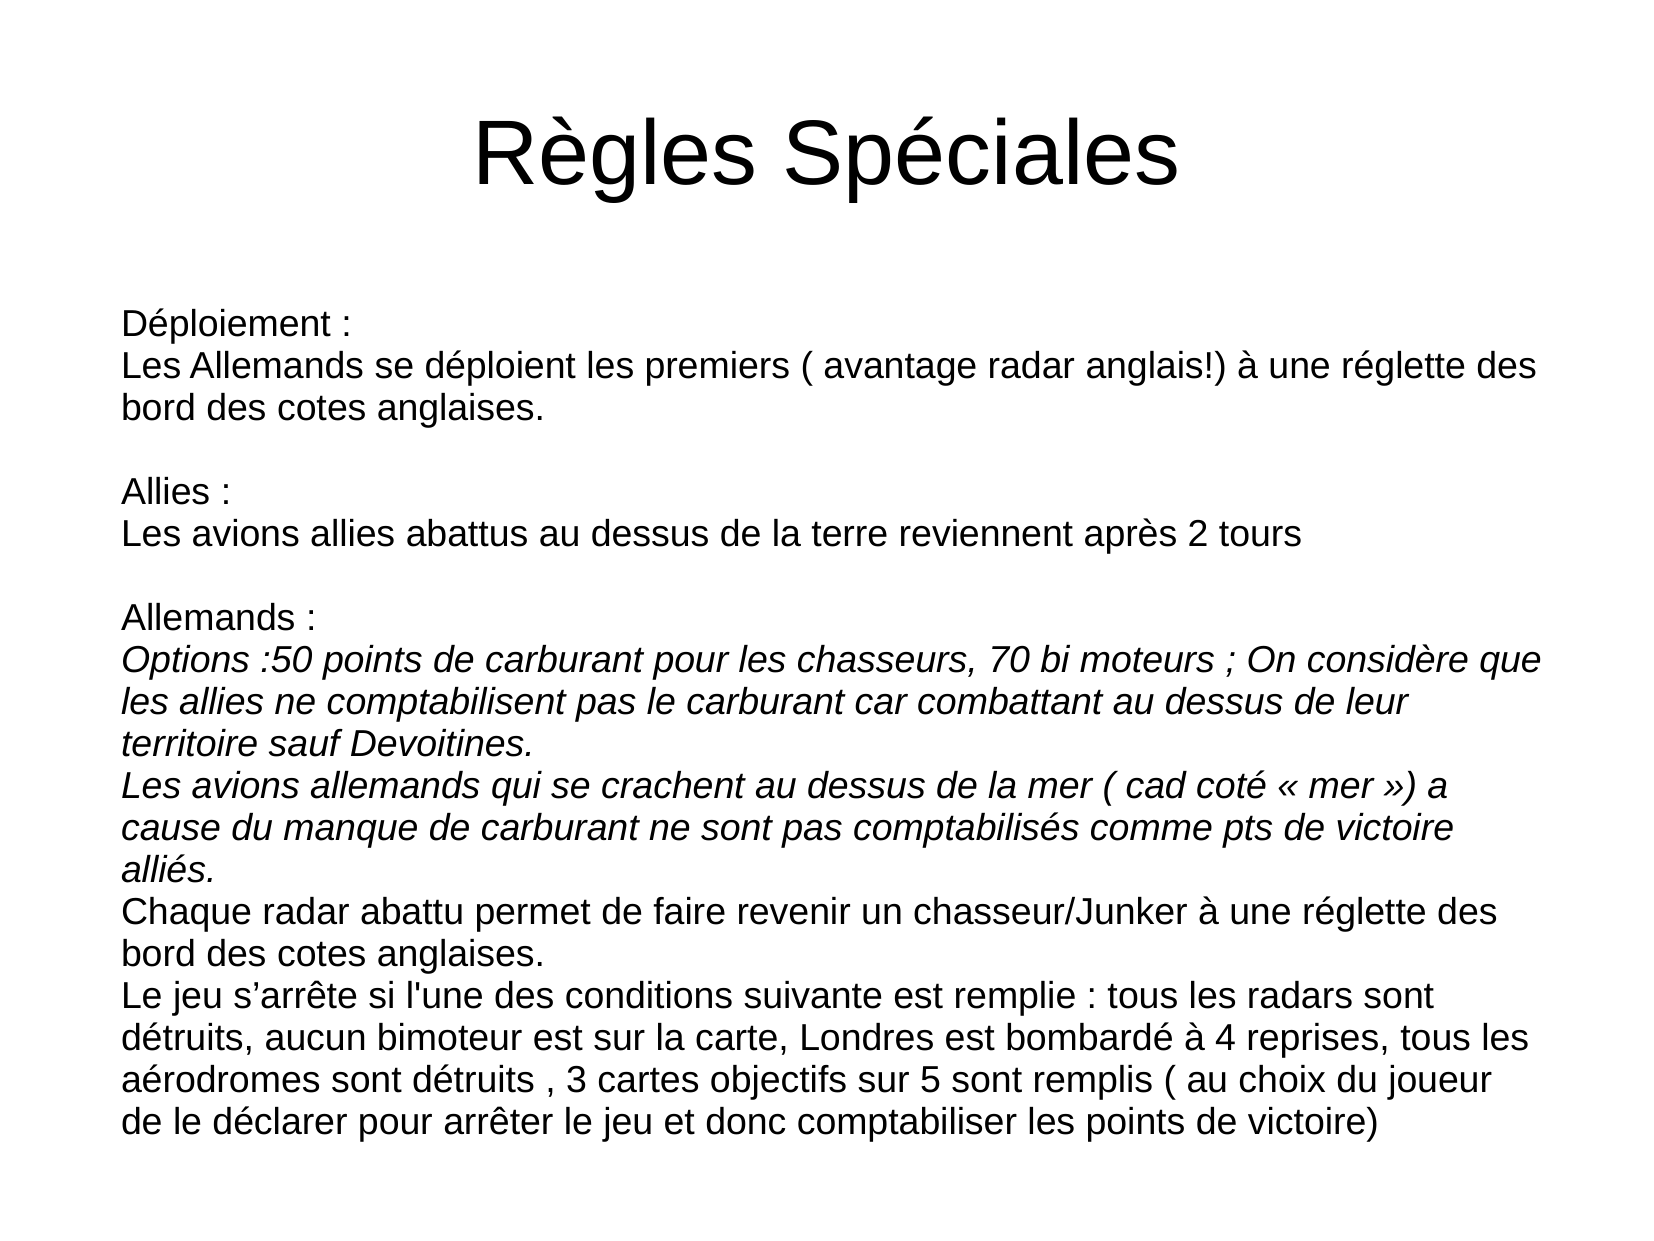

# Règles Spéciales
Déploiement :
Les Allemands se déploient les premiers ( avantage radar anglais!) à une réglette des bord des cotes anglaises.
Allies :
Les avions allies abattus au dessus de la terre reviennent après 2 tours
Allemands :
Options :50 points de carburant pour les chasseurs, 70 bi moteurs ; On considère que les allies ne comptabilisent pas le carburant car combattant au dessus de leur territoire sauf Devoitines.
Les avions allemands qui se crachent au dessus de la mer ( cad coté « mer ») a cause du manque de carburant ne sont pas comptabilisés comme pts de victoire alliés.
Chaque radar abattu permet de faire revenir un chasseur/Junker à une réglette des bord des cotes anglaises.
Le jeu s’arrête si l'une des conditions suivante est remplie : tous les radars sont détruits, aucun bimoteur est sur la carte, Londres est bombardé à 4 reprises, tous les aérodromes sont détruits , 3 cartes objectifs sur 5 sont remplis ( au choix du joueur de le déclarer pour arrêter le jeu et donc comptabiliser les points de victoire)